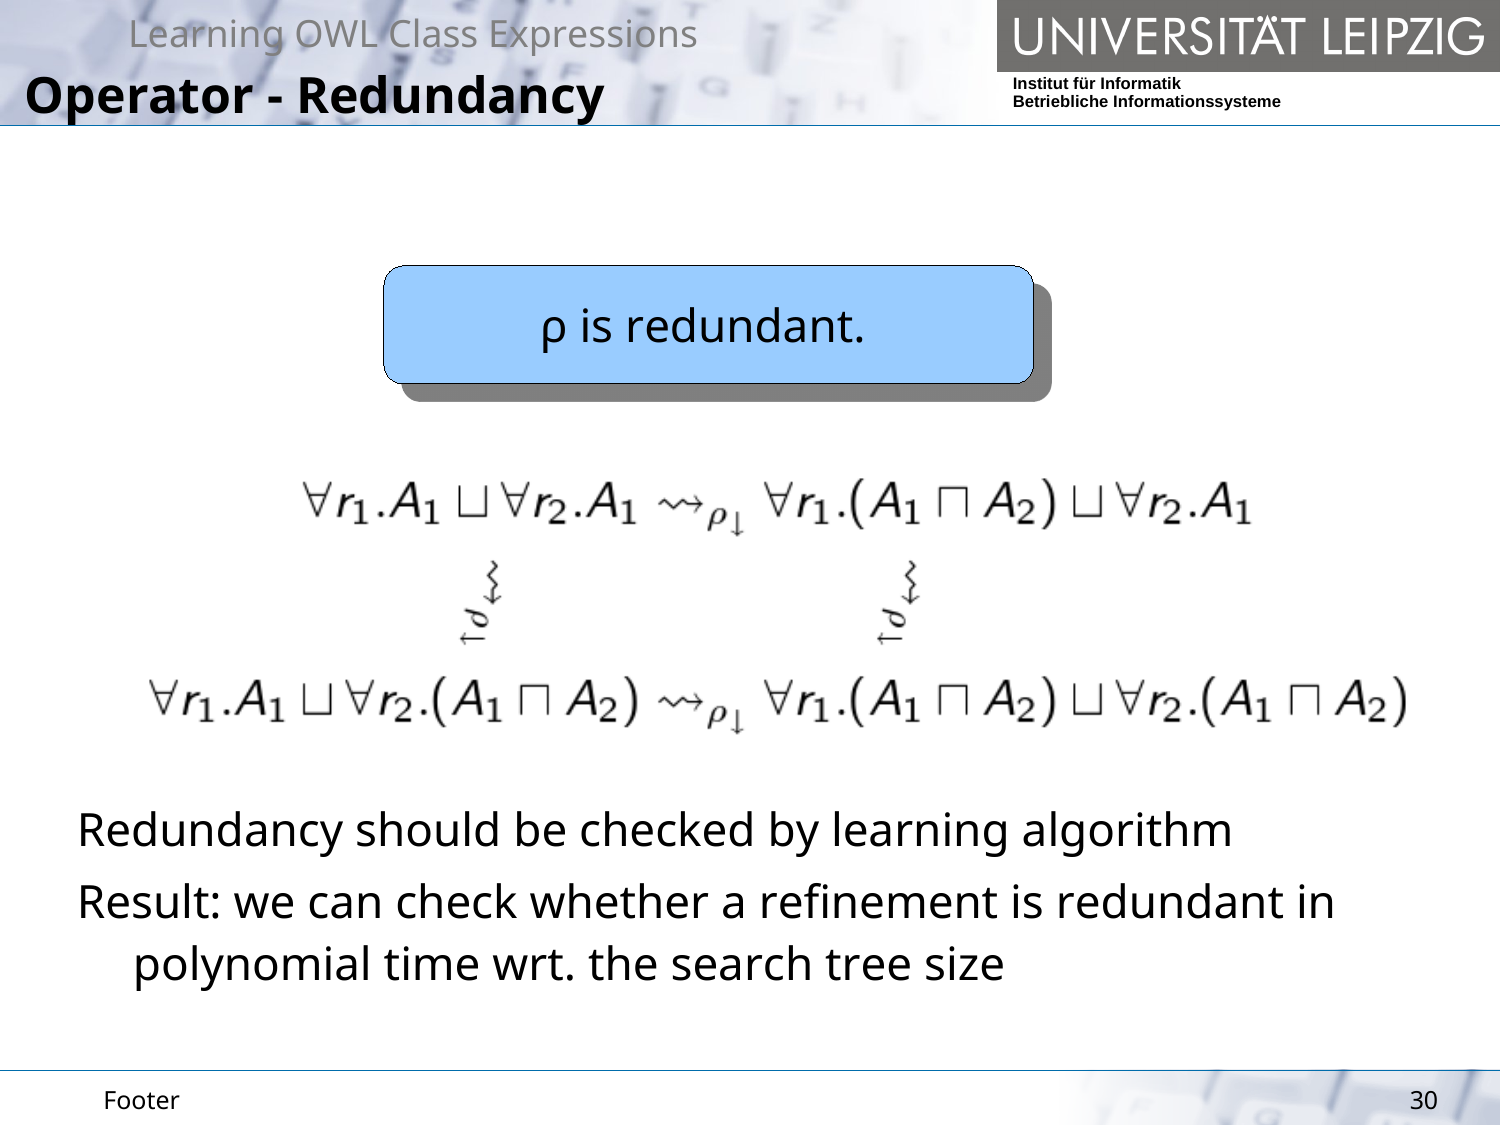

# Operator - Redundancy
ρ is redundant.
Redundancy should be checked by learning algorithm
Result: we can check whether a refinement is redundant in polynomial time wrt. the search tree size
Footer
30